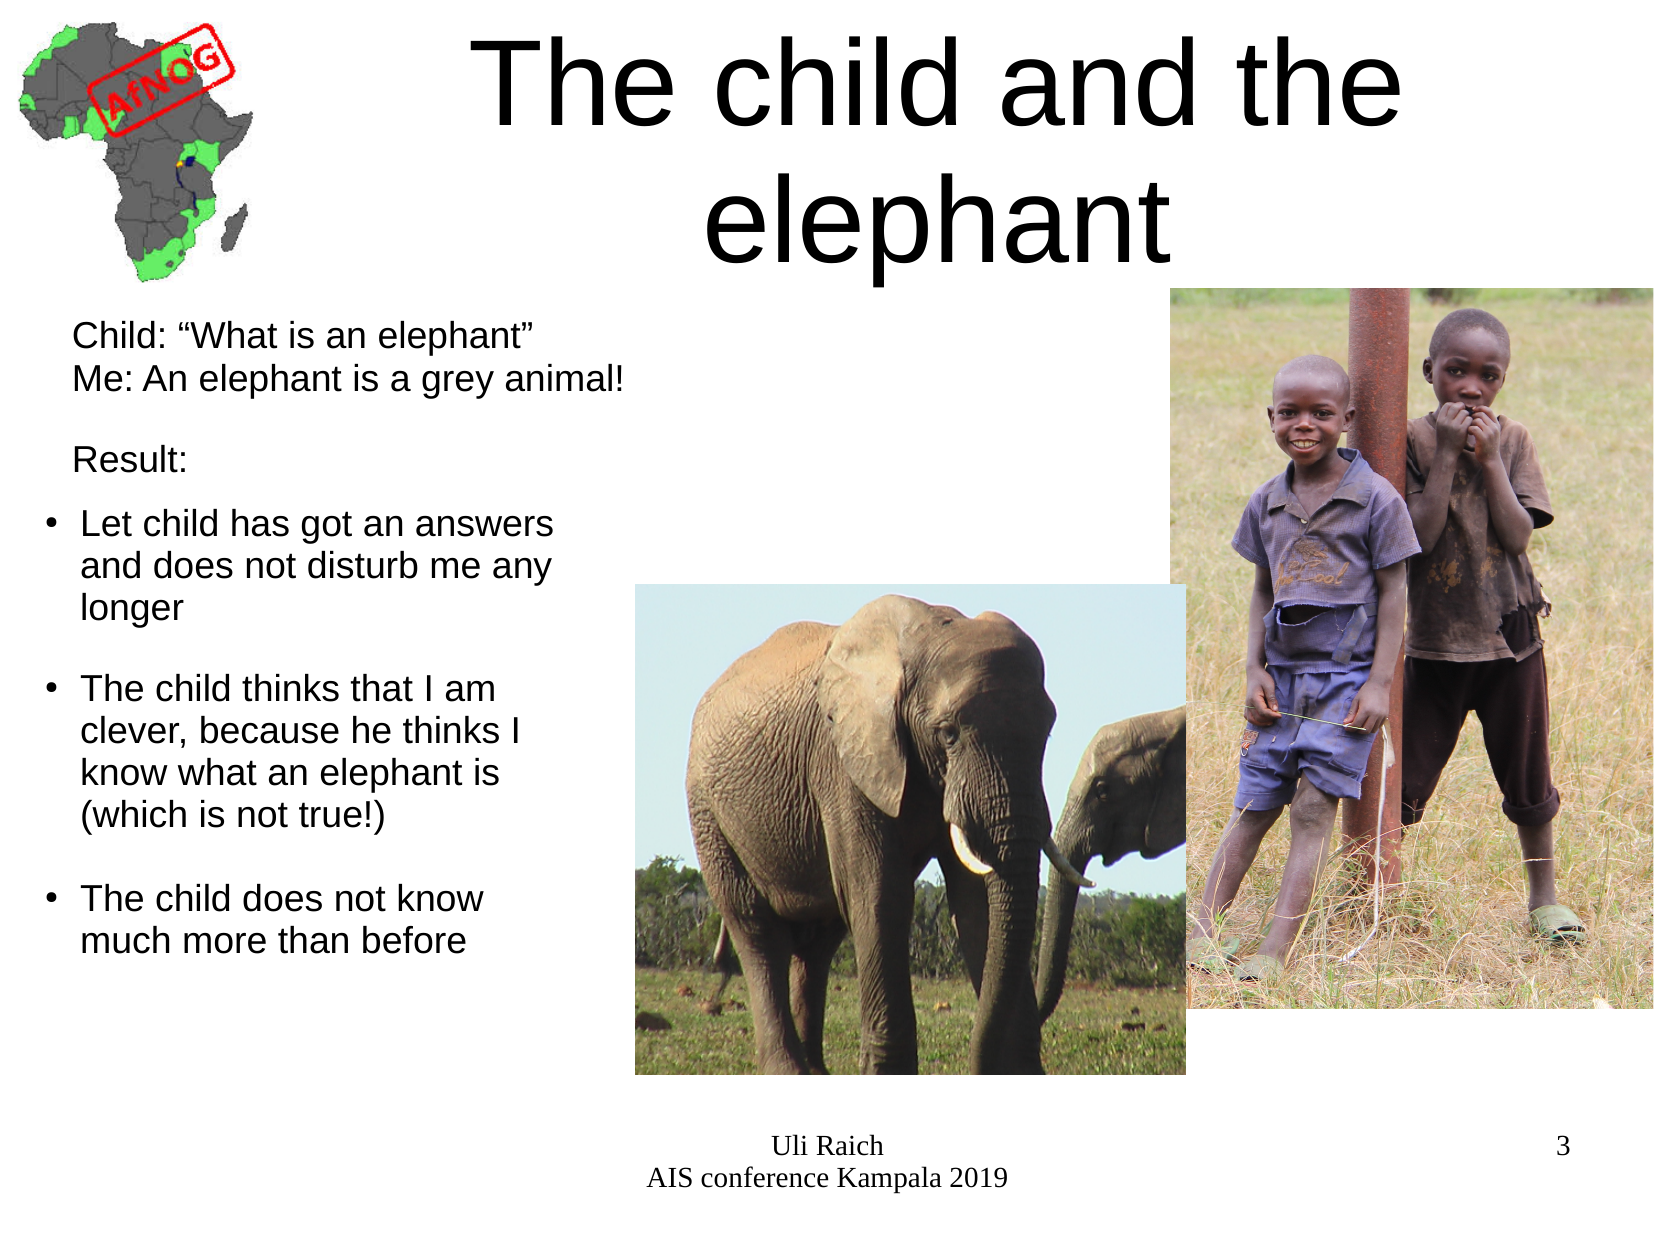

# The child and the elephant
Child: “What is an elephant”
Me: An elephant is a grey animal!
Result:
Let child has got an answers and does not disturb me any longer
The child thinks that I am clever, because he thinks I know what an elephant is (which is not true!)
The child does not know much more than before
Uli Raich AIS conference Kampala 2019
3